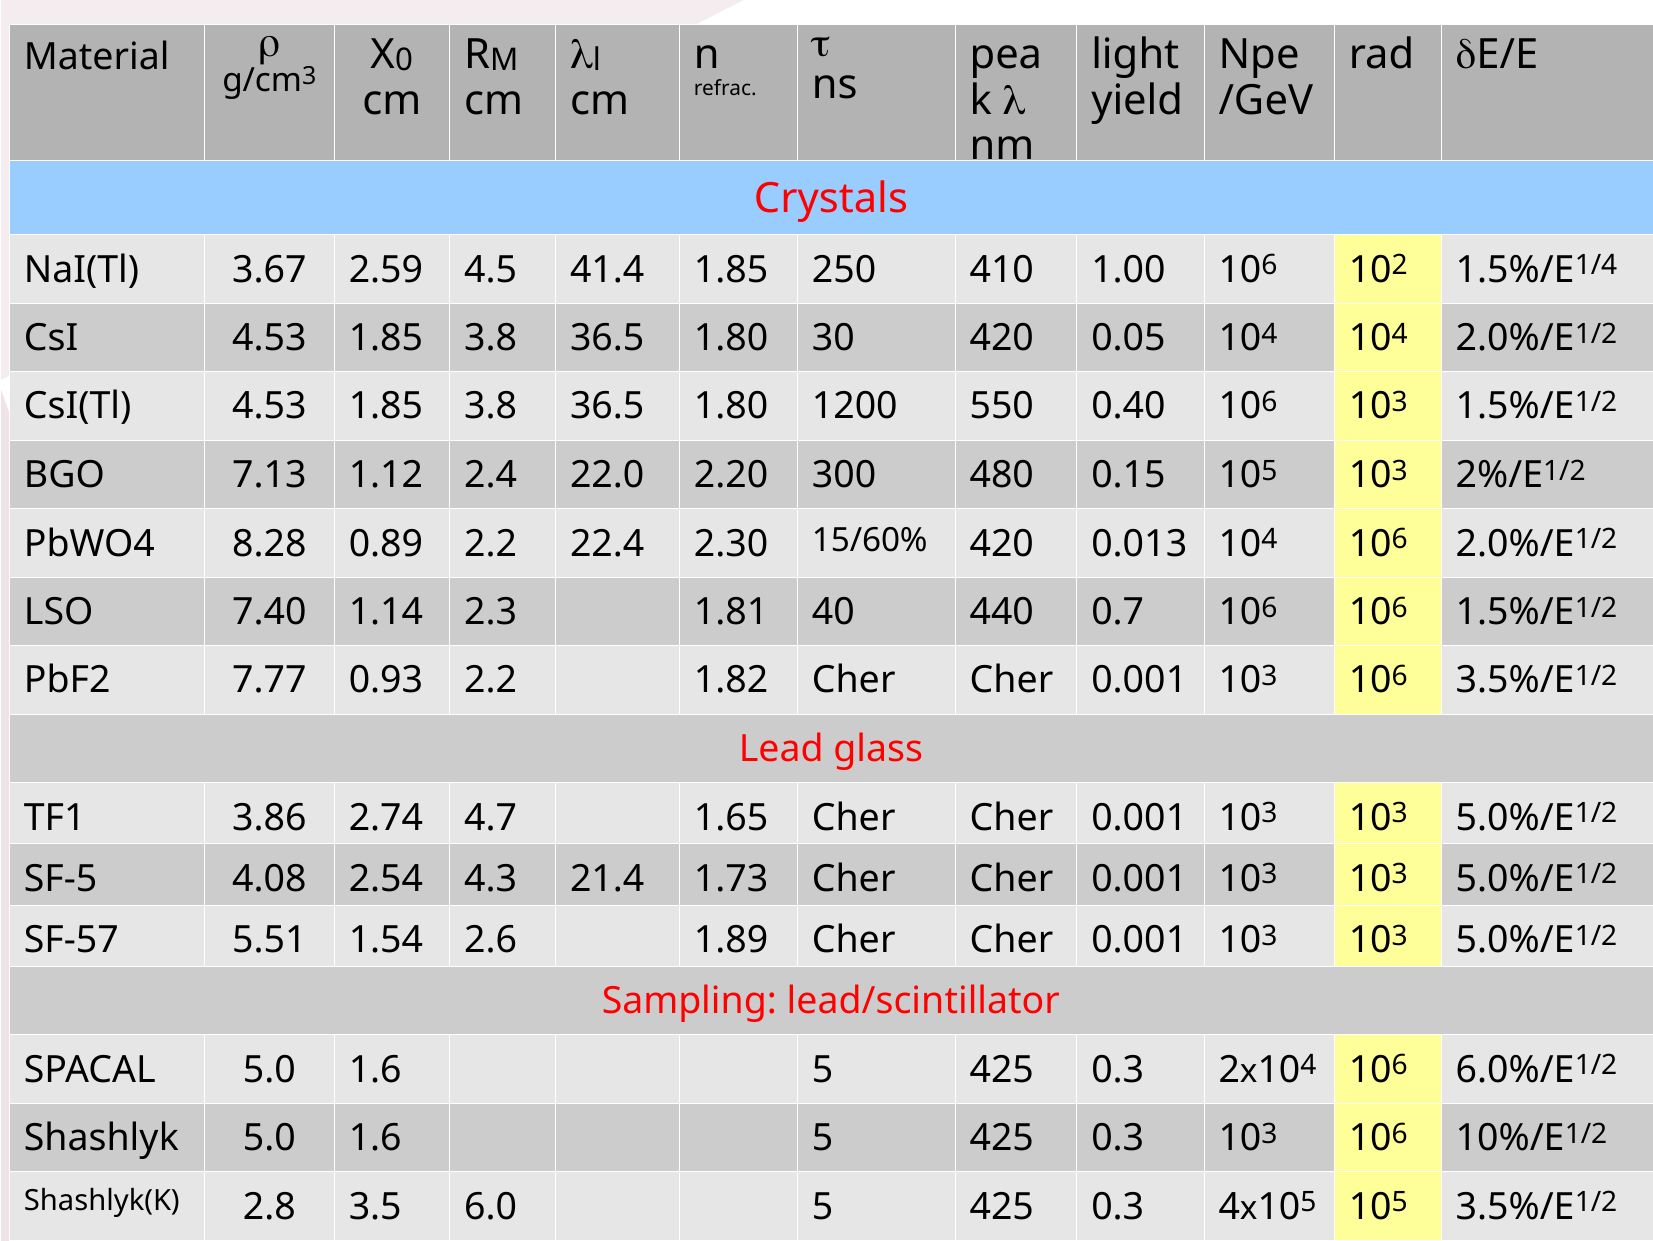

| Material | r g/cm3 | X0 cm | RM cm | ll cm | n refrac. | t ns | peak l nm | light yield | Npe /GeV | rad | dE/E |
| --- | --- | --- | --- | --- | --- | --- | --- | --- | --- | --- | --- |
| Crystals | | | | | | | | | | | |
| NaI(Tl) | 3.67 | 2.59 | 4.5 | 41.4 | 1.85 | 250 | 410 | 1.00 | 106 | 102 | 1.5%/E1/4 |
| CsI | 4.53 | 1.85 | 3.8 | 36.5 | 1.80 | 30 | 420 | 0.05 | 104 | 104 | 2.0%/E1/2 |
| CsI(Tl) | 4.53 | 1.85 | 3.8 | 36.5 | 1.80 | 1200 | 550 | 0.40 | 106 | 103 | 1.5%/E1/2 |
| BGO | 7.13 | 1.12 | 2.4 | 22.0 | 2.20 | 300 | 480 | 0.15 | 105 | 103 | 2%/E1/2 |
| PbWO4 | 8.28 | 0.89 | 2.2 | 22.4 | 2.30 | 15/60% | 420 | 0.013 | 104 | 106 | 2.0%/E1/2 |
| LSO | 7.40 | 1.14 | 2.3 | | 1.81 | 40 | 440 | 0.7 | 106 | 106 | 1.5%/E1/2 |
| PbF2 | 7.77 | 0.93 | 2.2 | | 1.82 | Cher | Cher | 0.001 | 103 | 106 | 3.5%/E1/2 |
| Lead glass | | | | | | | | | | | |
| TF1 | 3.86 | 2.74 | 4.7 | | 1.65 | Cher | Cher | 0.001 | 103 | 103 | 5.0%/E1/2 |
| SF-5 | 4.08 | 2.54 | 4.3 | 21.4 | 1.73 | Cher | Cher | 0.001 | 103 | 103 | 5.0%/E1/2 |
| SF-57 | 5.51 | 1.54 | 2.6 | | 1.89 | Cher | Cher | 0.001 | 103 | 103 | 5.0%/E1/2 |
| Sampling: lead/scintillator | | | | | | | | | | | |
| SPACAL | 5.0 | 1.6 | | | | 5 | 425 | 0.3 | 2x104 | 106 | 6.0%/E1/2 |
| Shashlyk | 5.0 | 1.6 | | | | 5 | 425 | 0.3 | 103 | 106 | 10%/E1/2 |
| Shashlyk(K) | 2.8 | 3.5 | 6.0 | | | 5 | 425 | 0.3 | 4x105 | 105 | 3.5%/E1/2 |
4